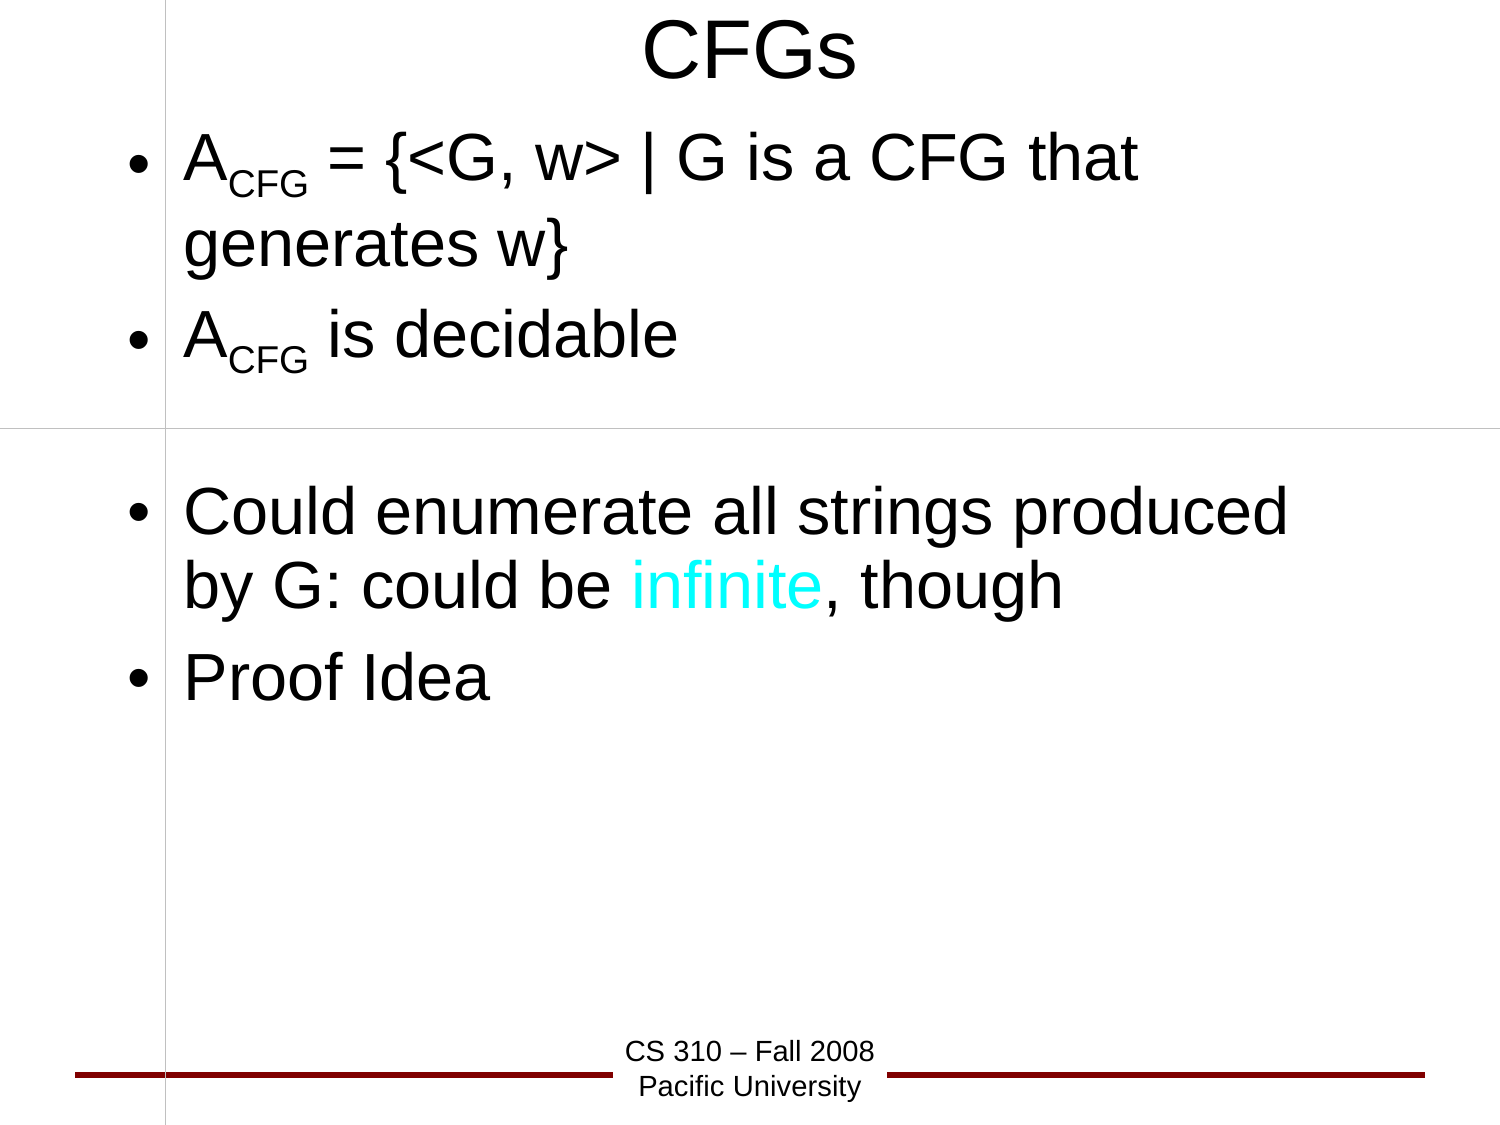

# CFGs
ACFG = {<G, w> | G is a CFG that generates w}
ACFG is decidable
Could enumerate all strings produced by G: could be infinite, though
Proof Idea